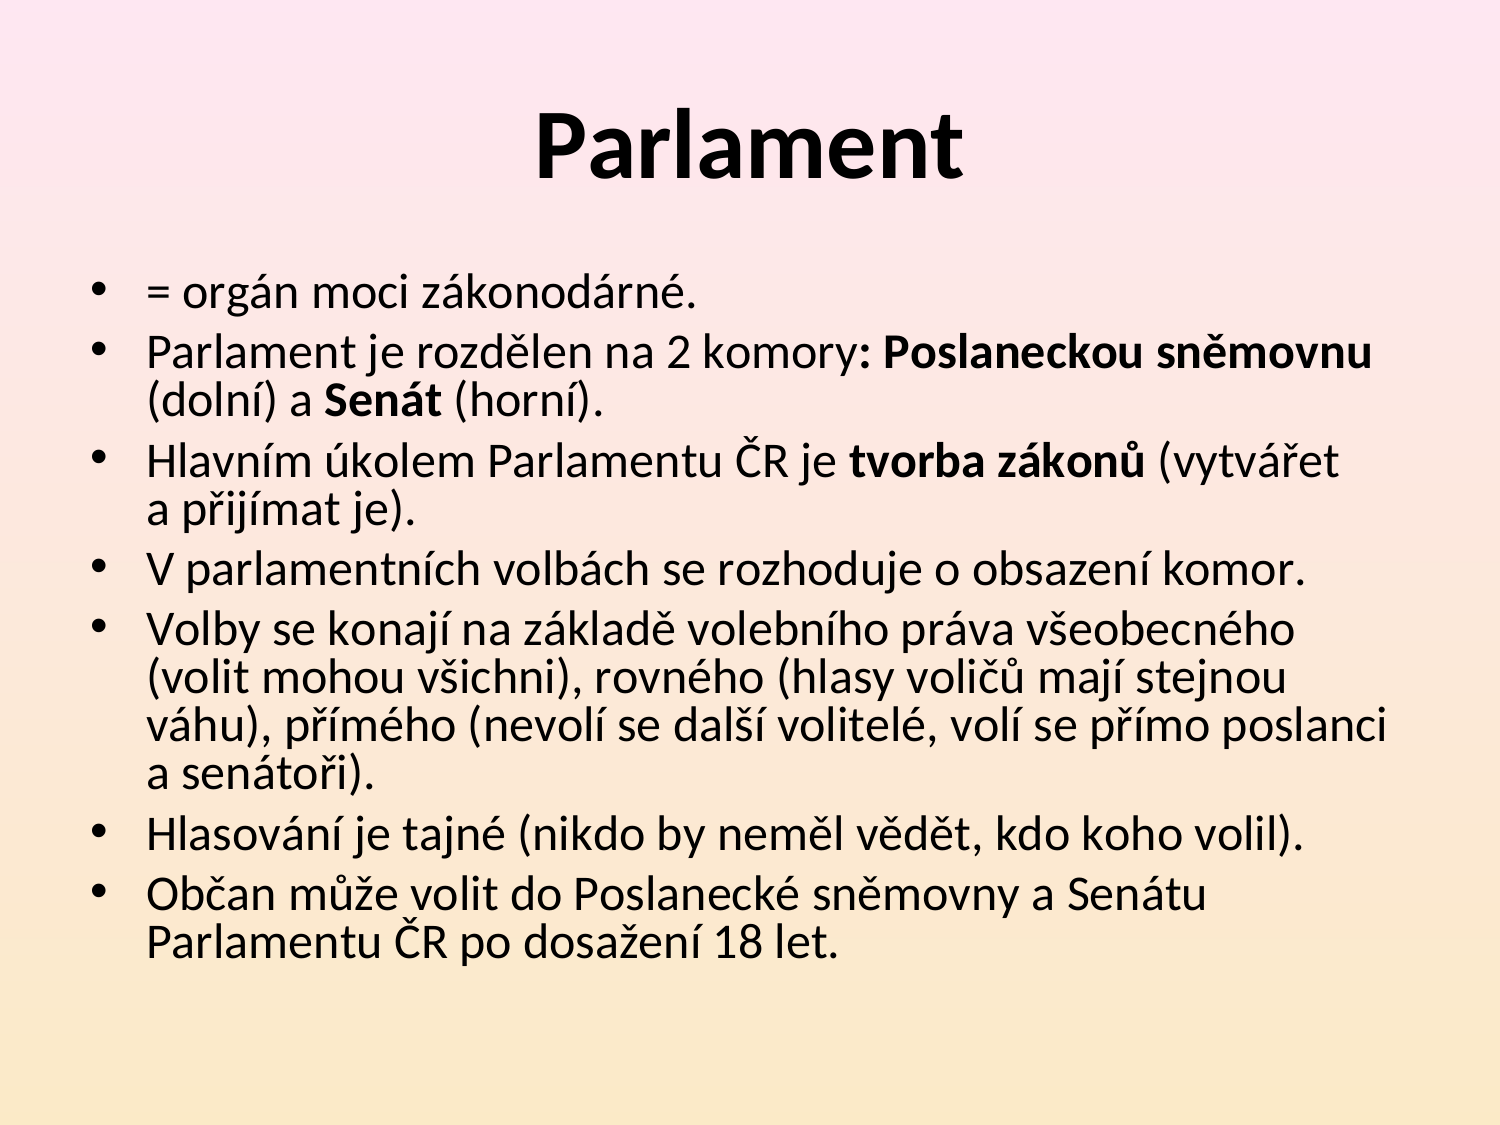

# Parlament
= orgán moci zákonodárné.
Parlament je rozdělen na 2 komory: Poslaneckou sněmovnu (dolní) a Senát (horní).
Hlavním úkolem Parlamentu ČR je tvorba zákonů (vytvářet
a přijímat je).
V parlamentních volbách se rozhoduje o obsazení komor.
Volby se konají na základě volebního práva všeobecného (volit mohou všichni), rovného (hlasy voličů mají stejnou váhu), přímého (nevolí se další volitelé, volí se přímo poslanci
a senátoři).
Hlasování je tajné (nikdo by neměl vědět, kdo koho volil).
Občan může volit do Poslanecké sněmovny a Senátu Parlamentu ČR po dosažení 18 let.